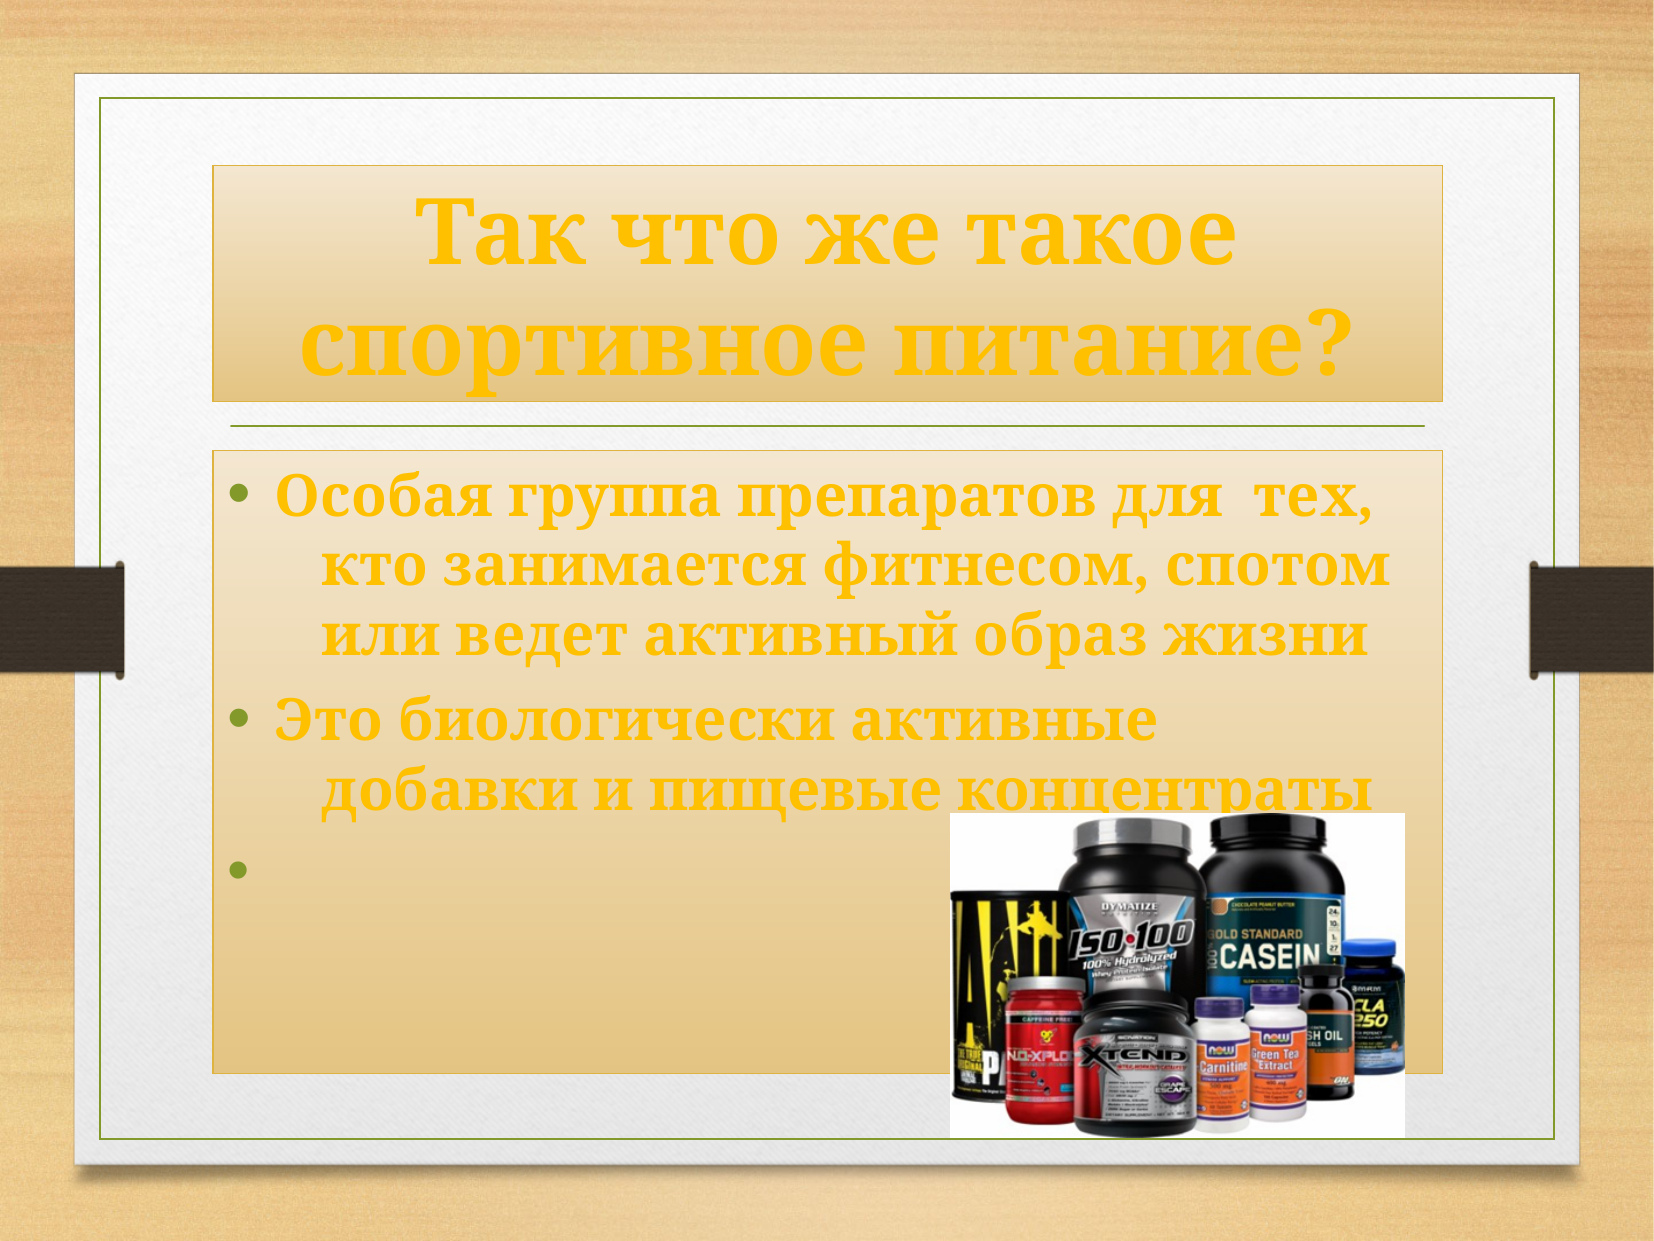

# Так что же такое спортивное питание?
Особая группа препаратов для тех, кто занимается фитнесом, спотом или ведет активный образ жизни
Это биологически активные добавки и пищевые концентраты